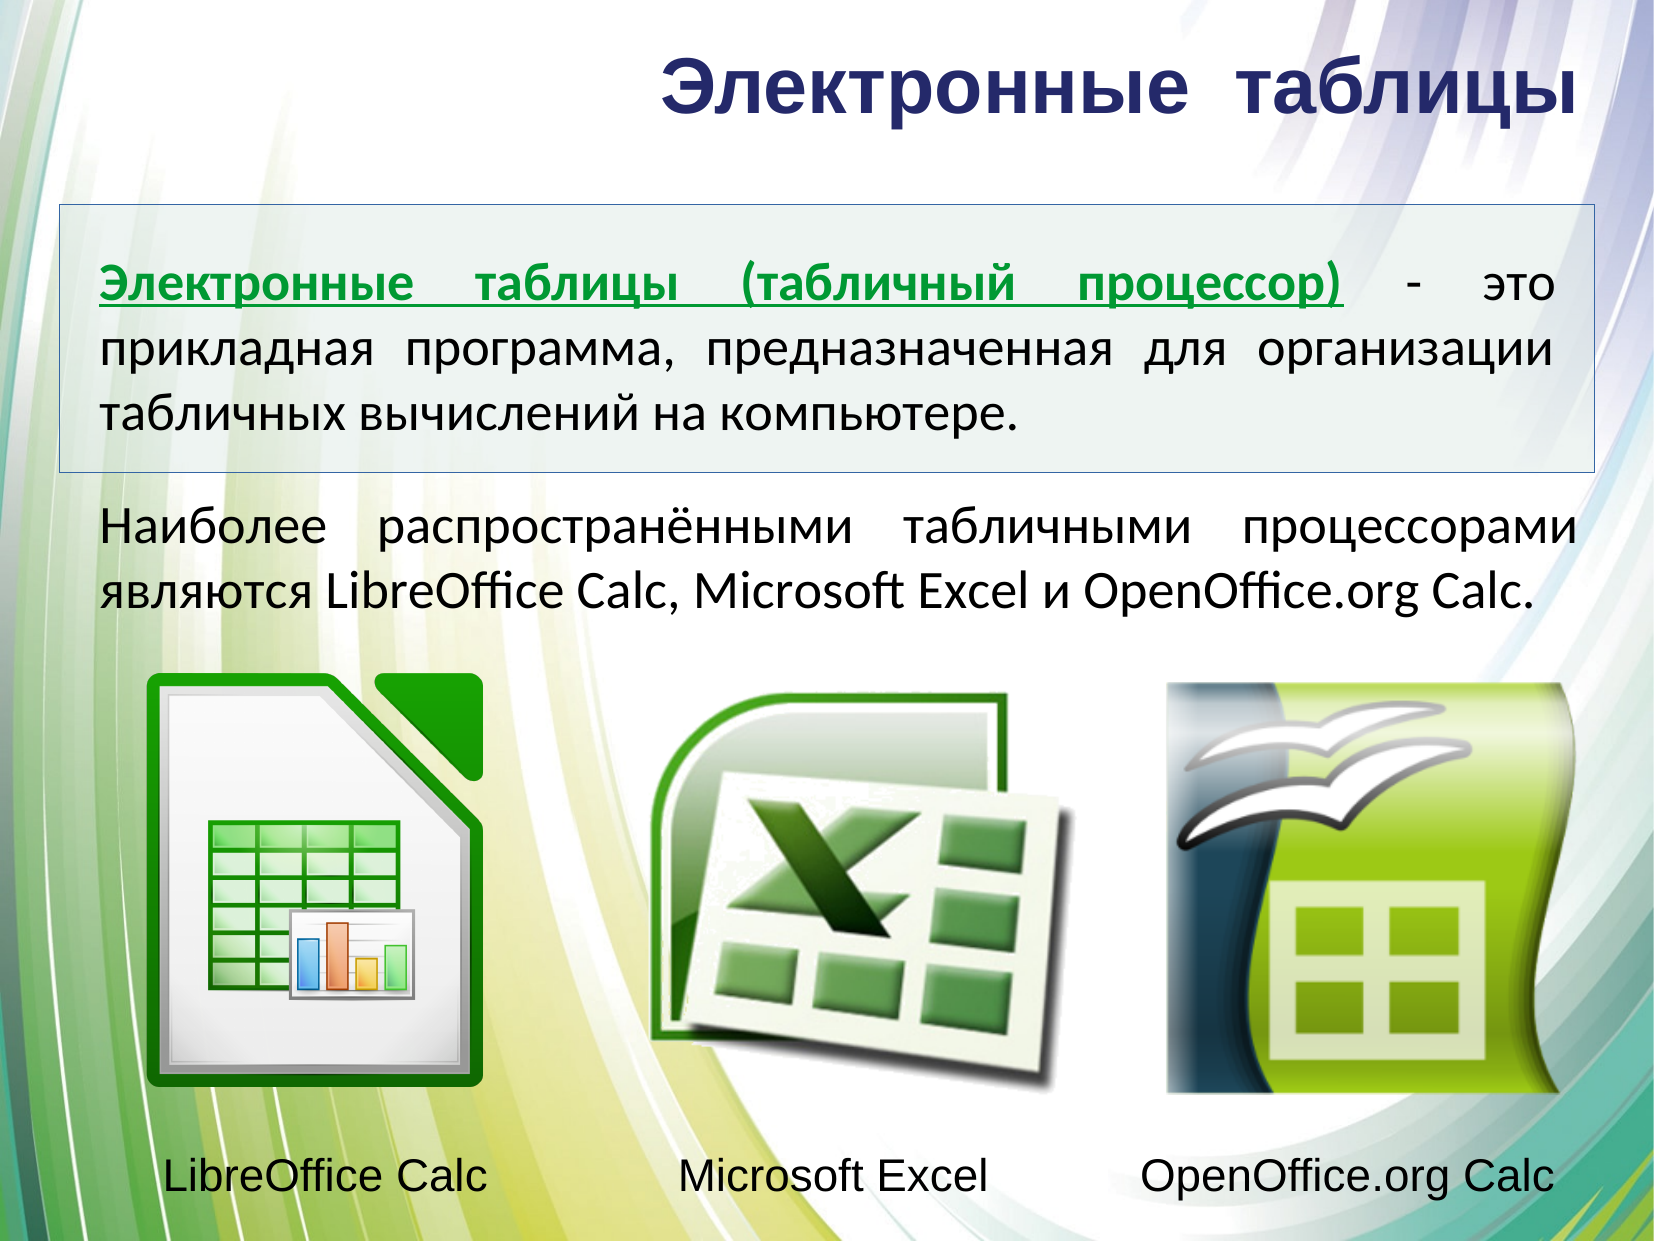

Электронные таблицы
Электронные таблицы (табличный процессор) - это прикладная программа, предназначенная для организации табличных вычислений на компьютере.
Наиболее распространёнными табличными процессорами являются LibreOffice Calc, Microsoft Excel и OpenOffice.org Calc.
LibreOffice Calc
Microsoft Excel
OpenOffice.org Calc